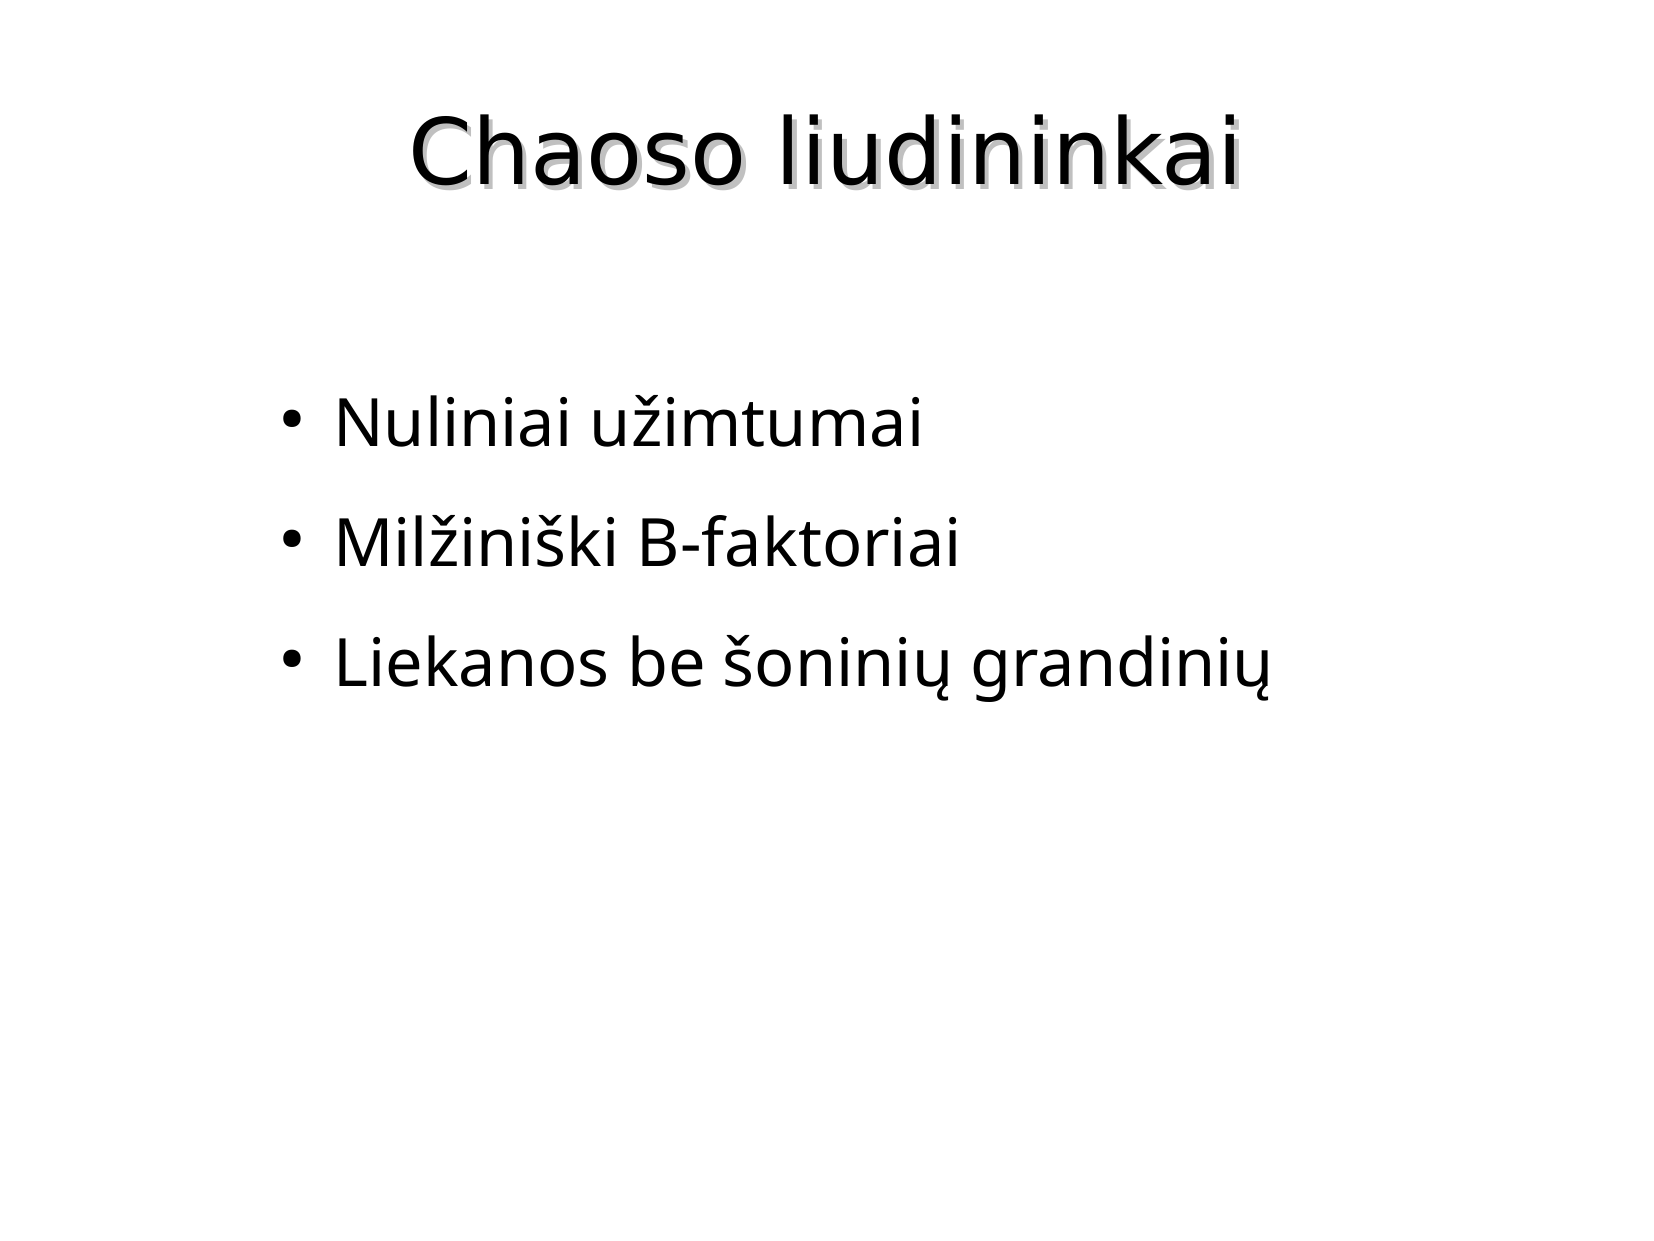

# Chaoso liudininkai
Nuliniai užimtumai
Milžiniški B-faktoriai
Liekanos be šoninių grandinių